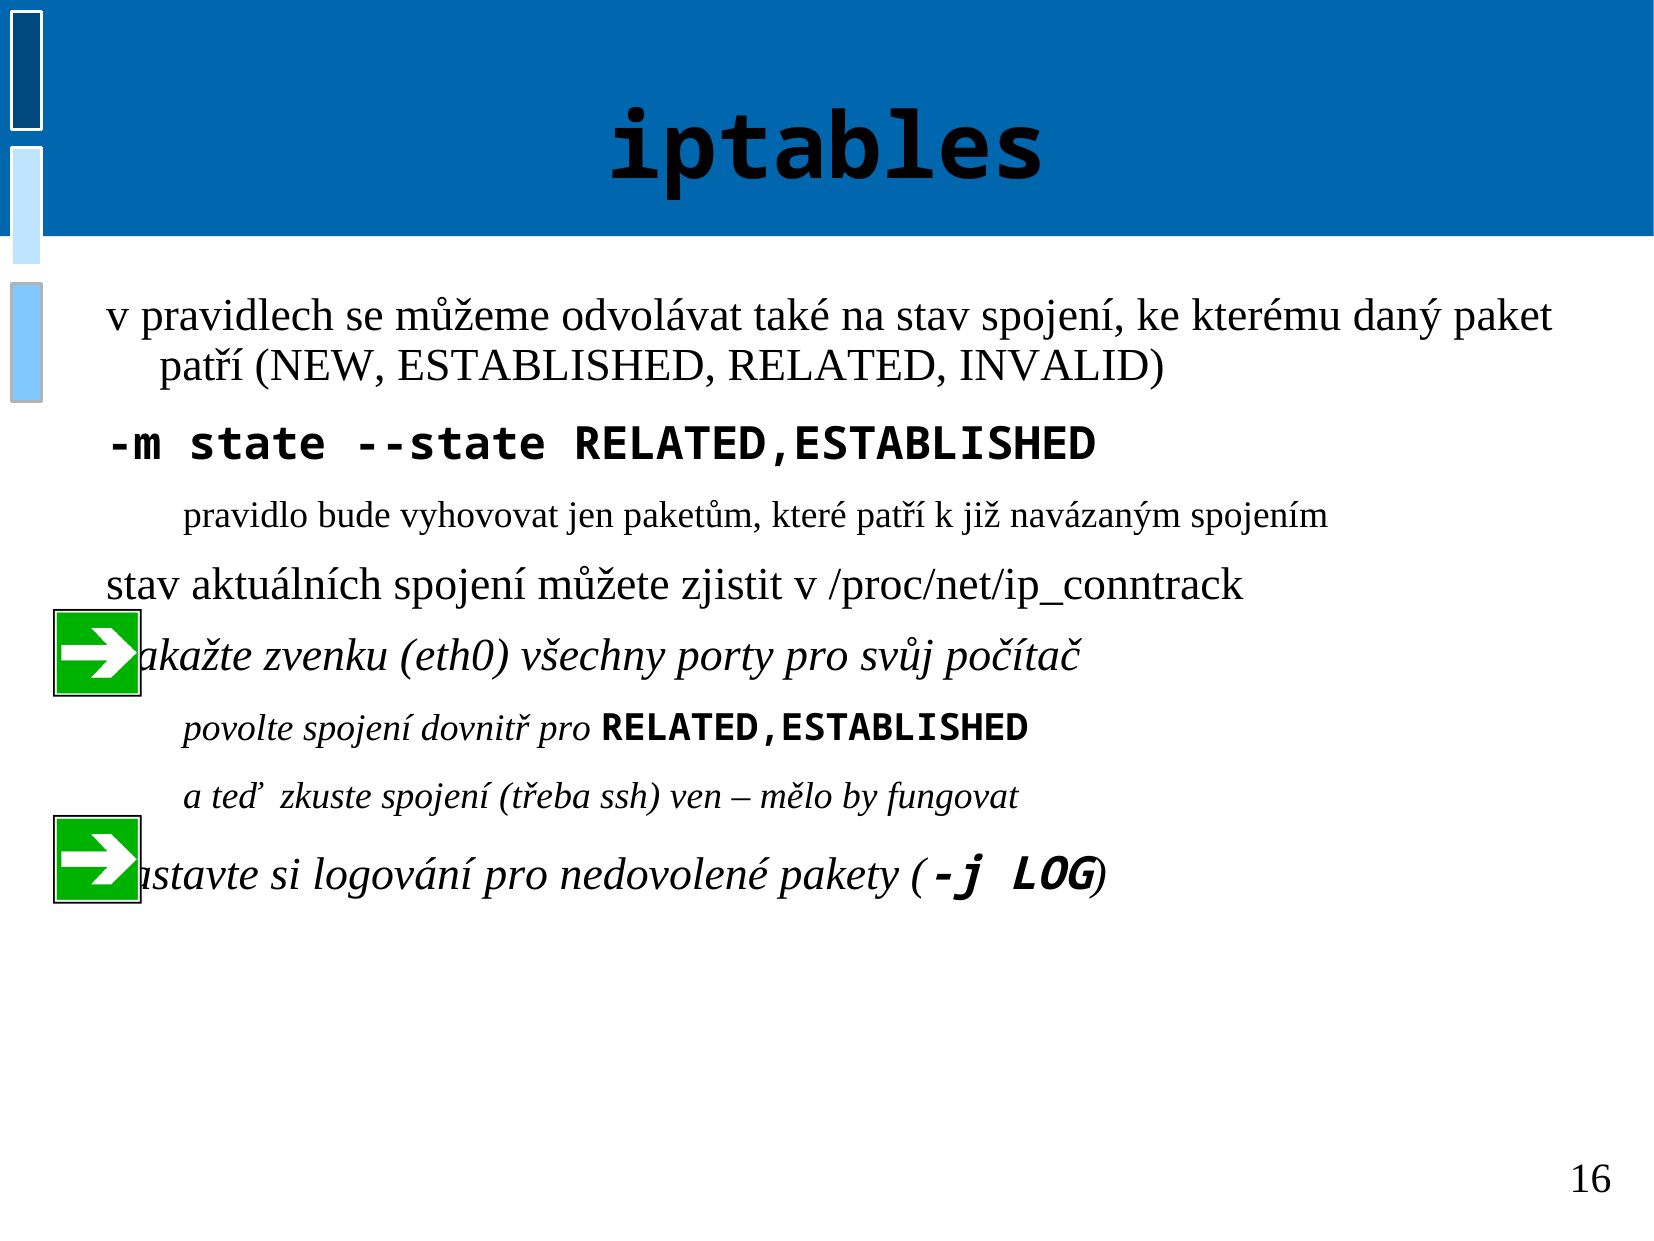

# iptables
v pravidlech se můžeme odvolávat také na stav spojení, ke kterému daný paket patří (NEW, ESTABLISHED, RELATED, INVALID)
-m state --state RELATED,ESTABLISHED
pravidlo bude vyhovovat jen paketům, které patří k již navázaným spojením
stav aktuálních spojení můžete zjistit v /proc/net/ip_conntrack
 zakažte zvenku (eth0) všechny porty pro svůj počítač
povolte spojení dovnitř pro RELATED,ESTABLISHED
a teď zkuste spojení (třeba ssh) ven – mělo by fungovat
nastavte si logování pro nedovolené pakety (-j LOG)